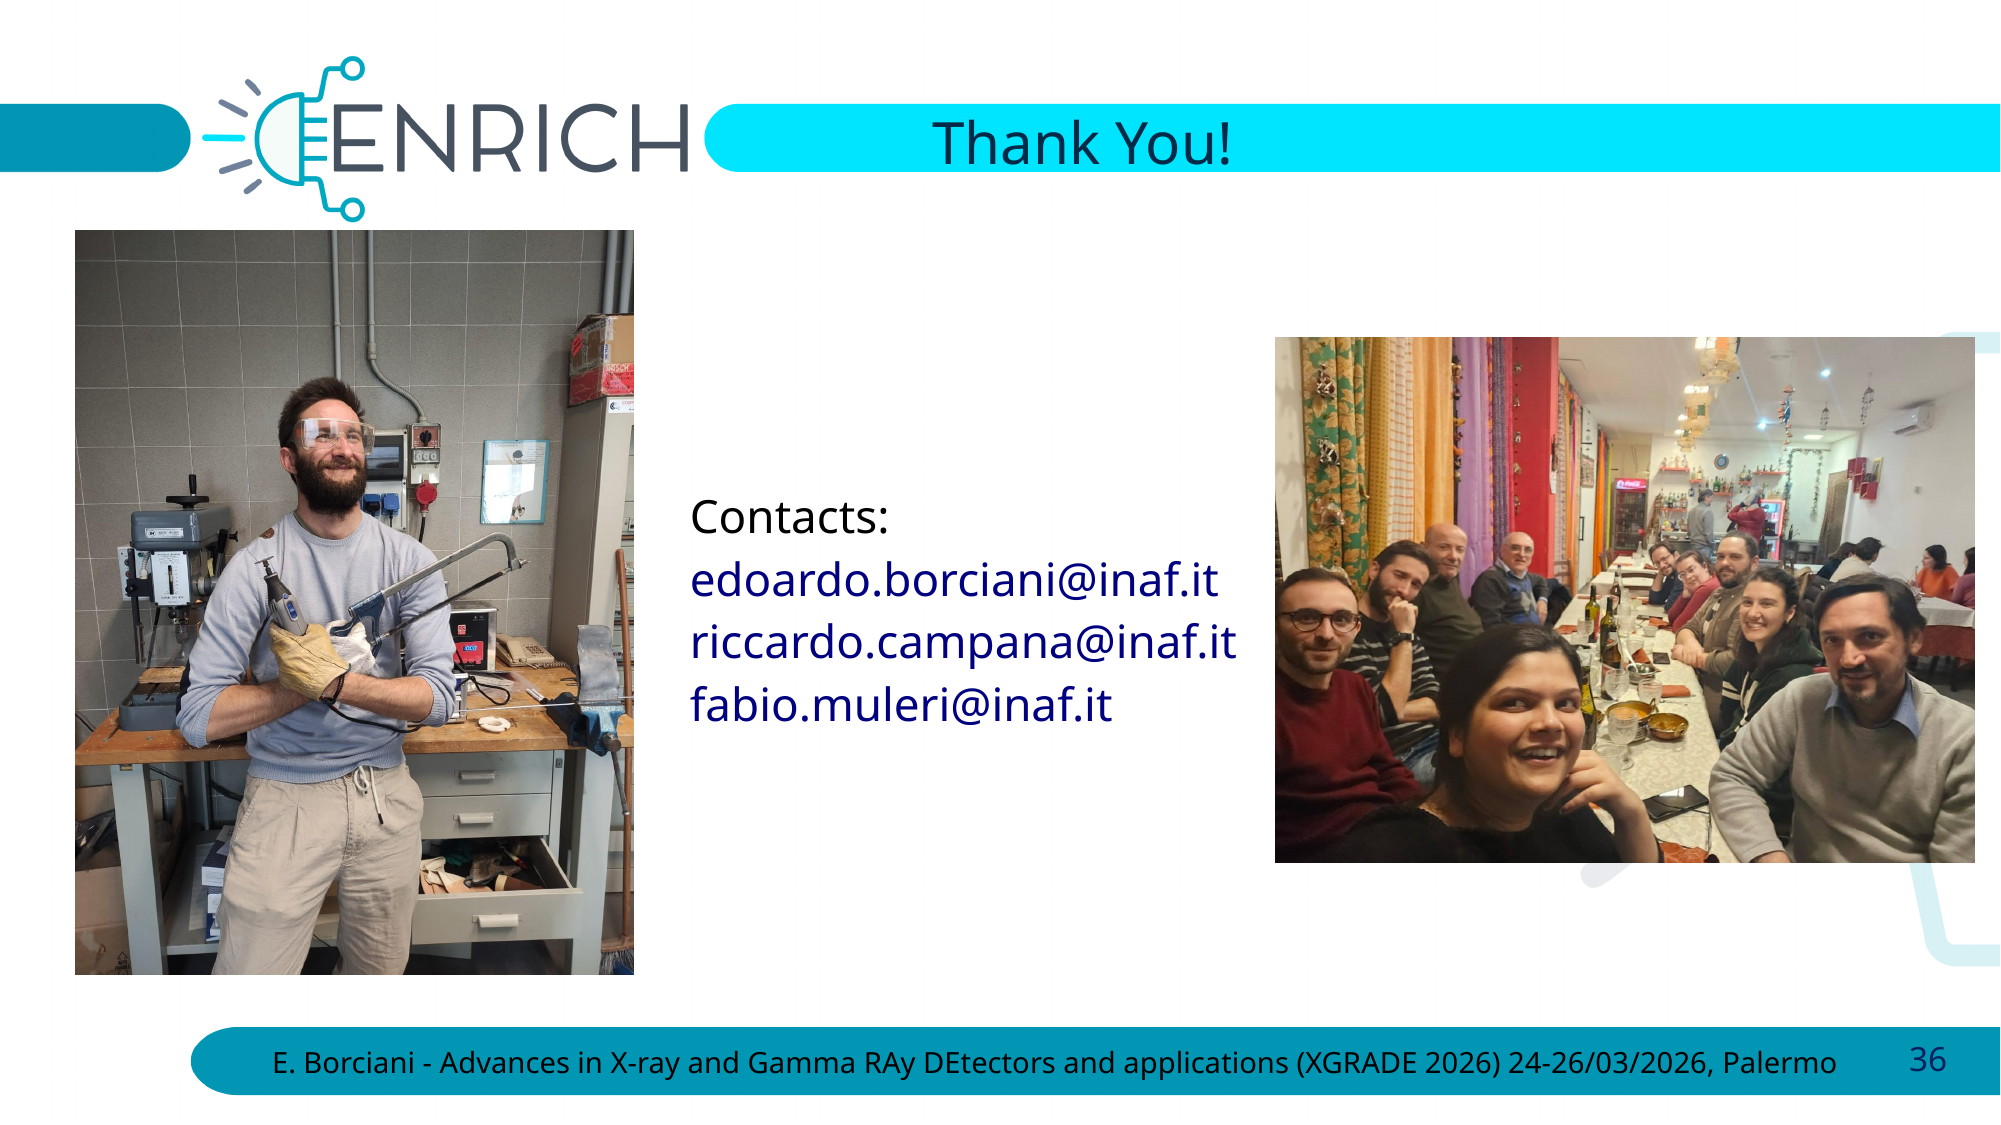

Thank You!
Contacts:
edoardo.borciani@inaf.it
riccardo.campana@inaf.it
fabio.muleri@inaf.it
E. Borciani - Advances in X-ray and Gamma RAy DEtectors and applications (XGRADE 2026) 24-26/03/2026, Palermo